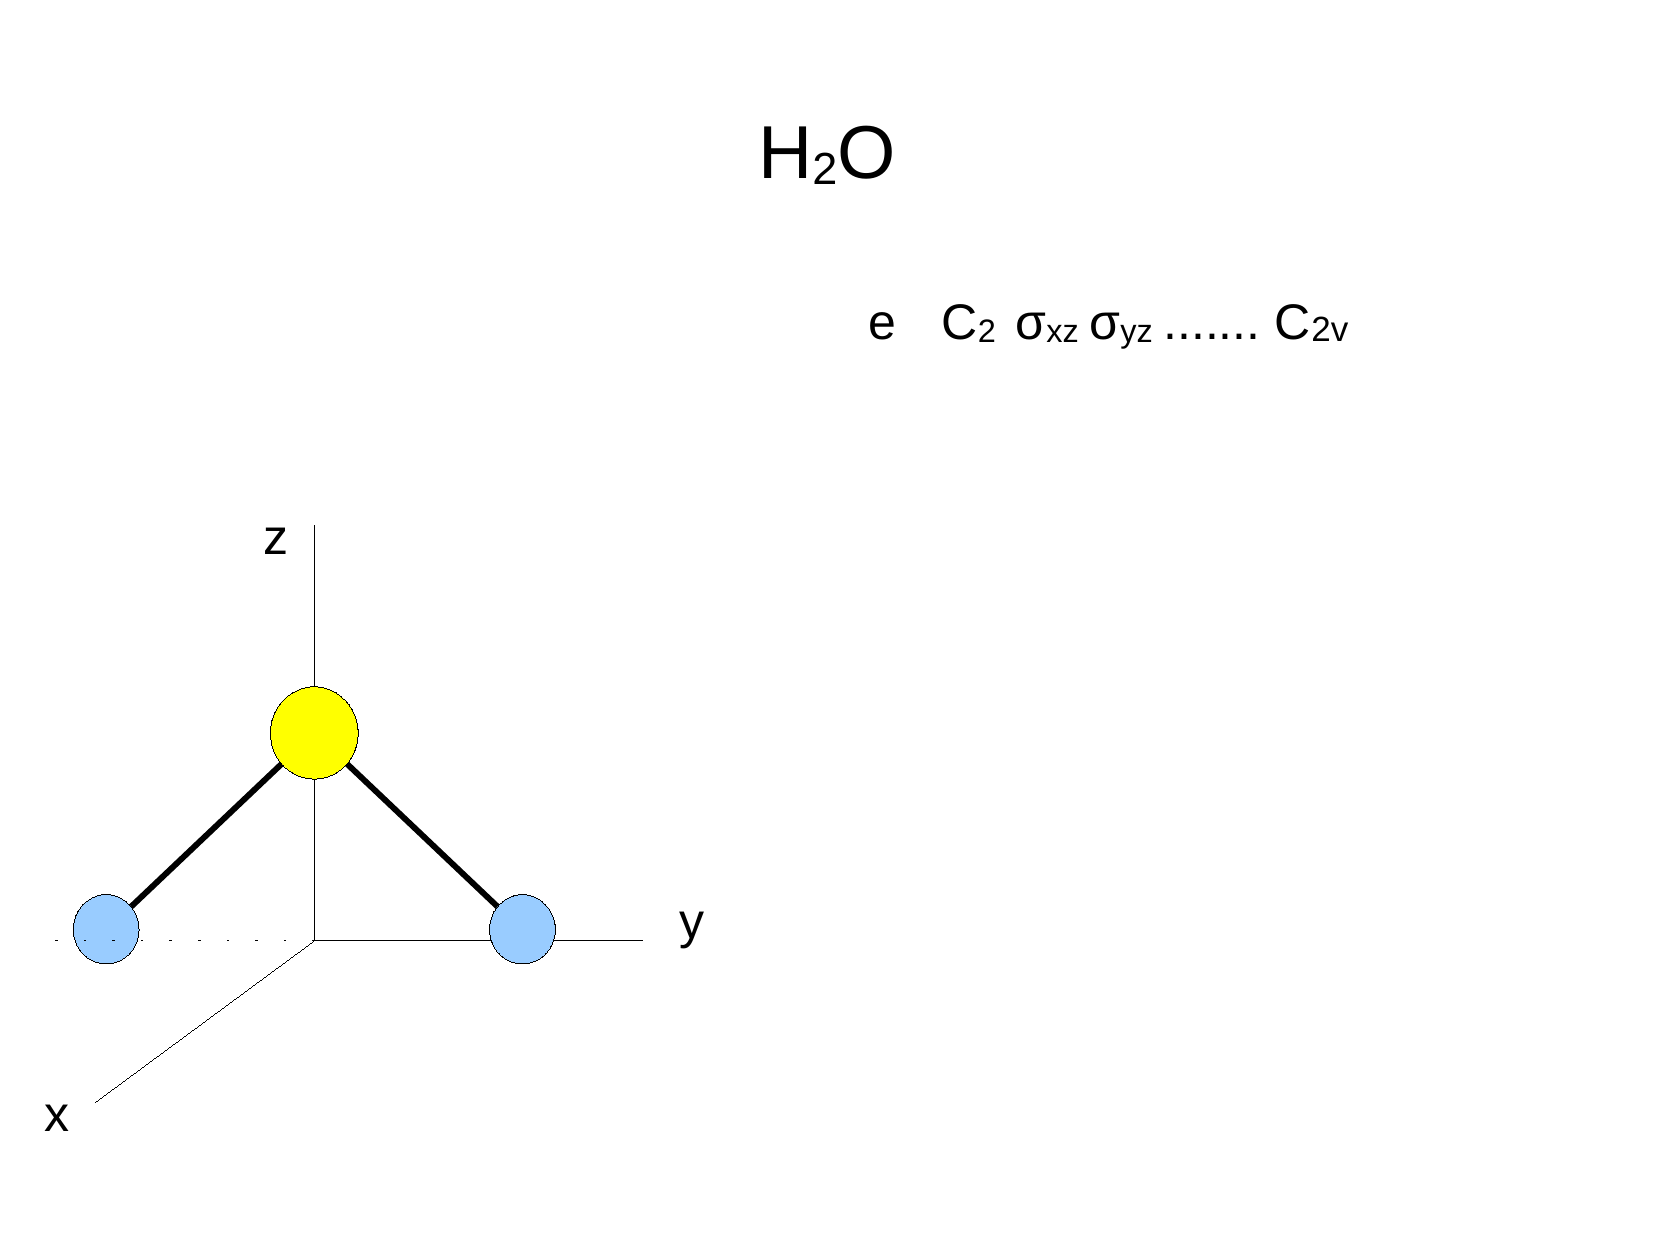

# H2O
e	C2	σxz	σyz	....... C2v
z
y
x